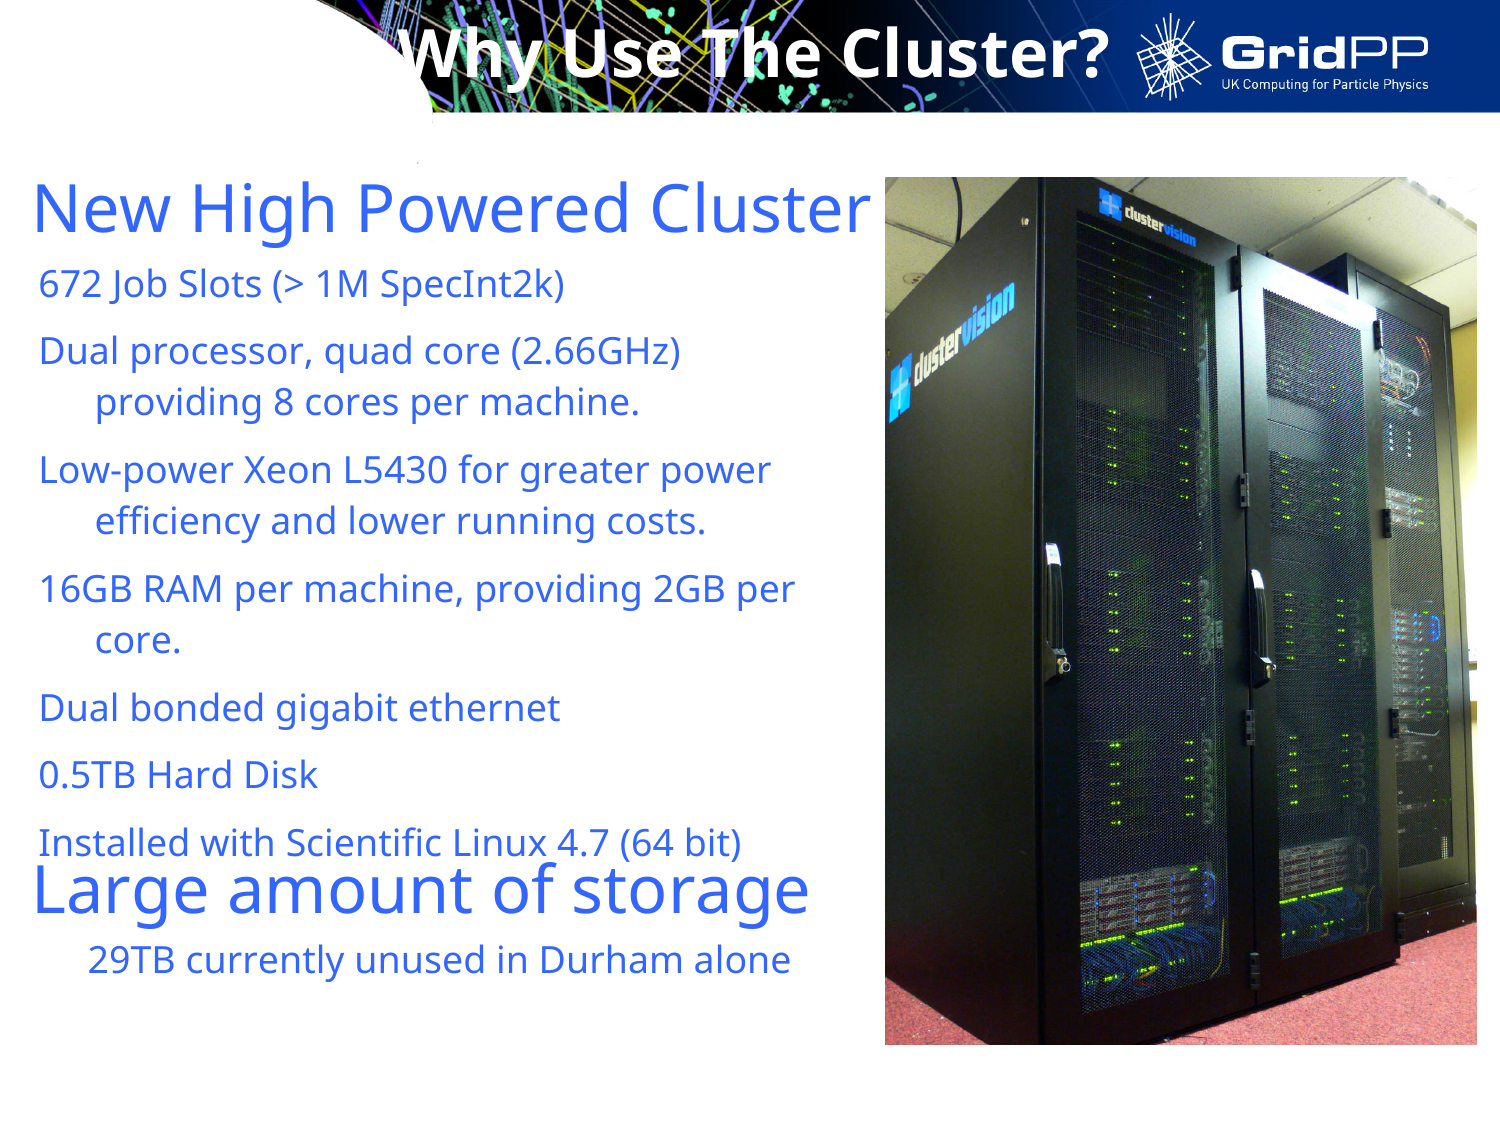

# Why Use The Cluster?
New High Powered Cluster
672 Job Slots (> 1M SpecInt2k)
Dual processor, quad core (2.66GHz) providing 8 cores per machine.
Low-power Xeon L5430 for greater power efficiency and lower running costs.
16GB RAM per machine, providing 2GB per core.
Dual bonded gigabit ethernet
0.5TB Hard Disk
Installed with Scientific Linux 4.7 (64 bit)
Large amount of storage
29TB currently unused in Durham alone